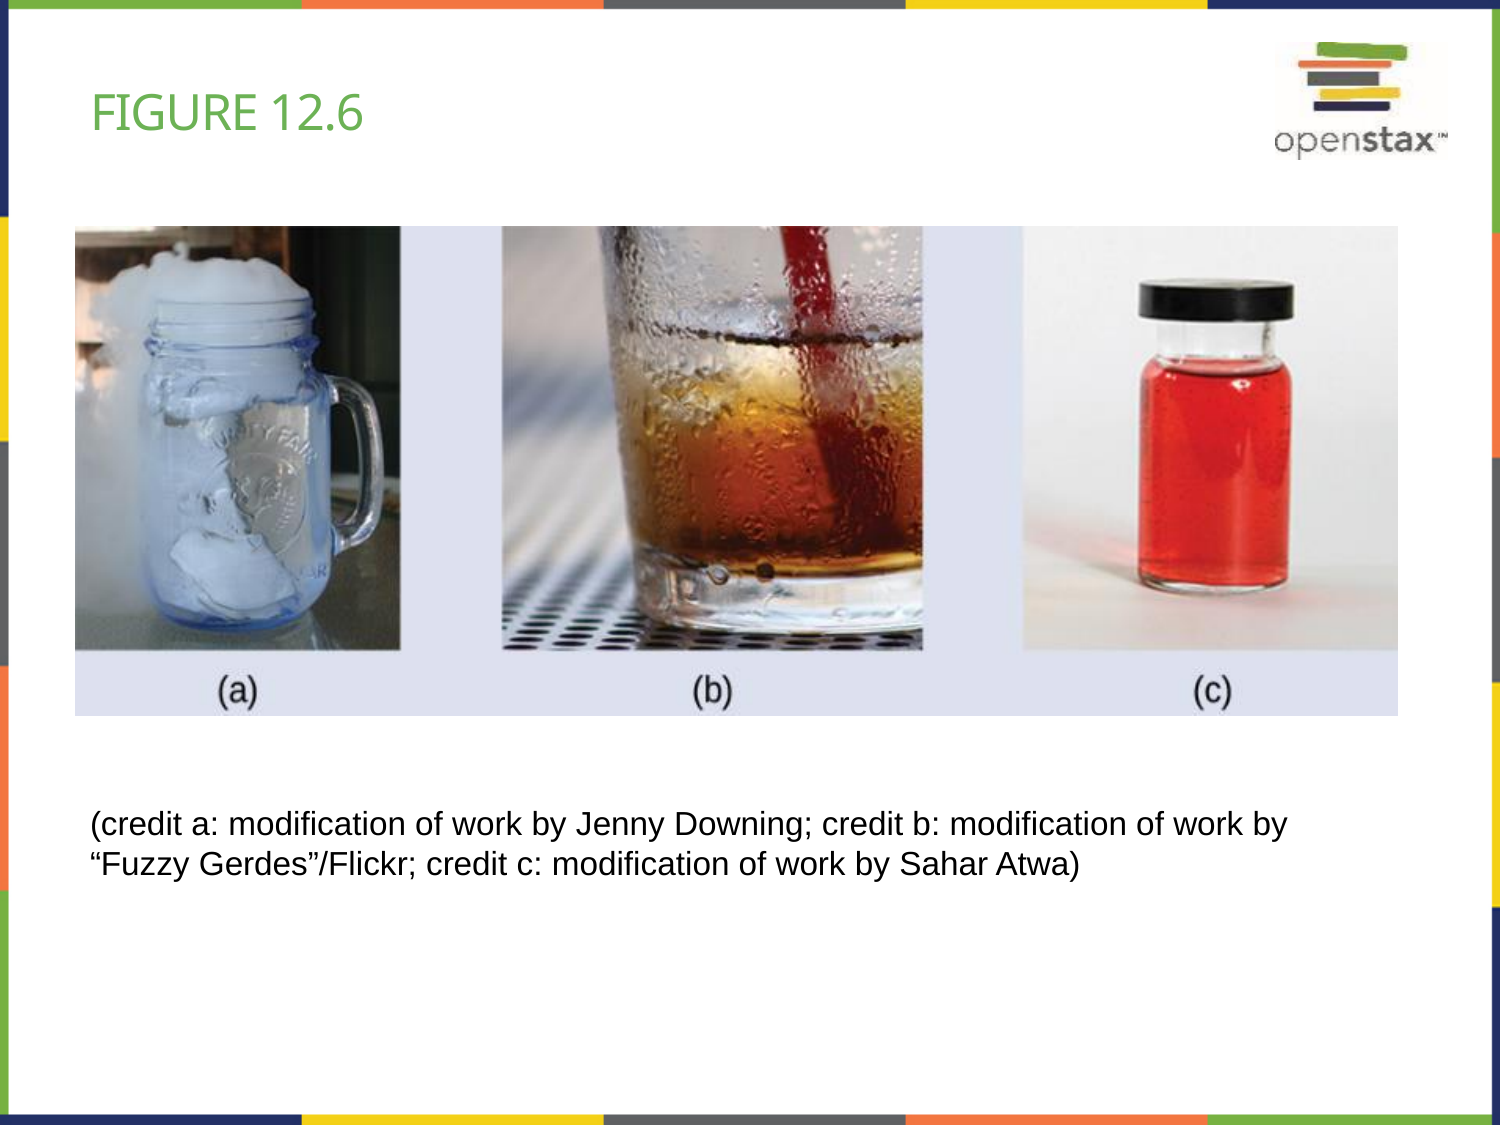

# Figure 12.6
(credit a: modification of work by Jenny Downing; credit b: modification of work by “Fuzzy Gerdes”/Flickr; credit c: modification of work by Sahar Atwa)